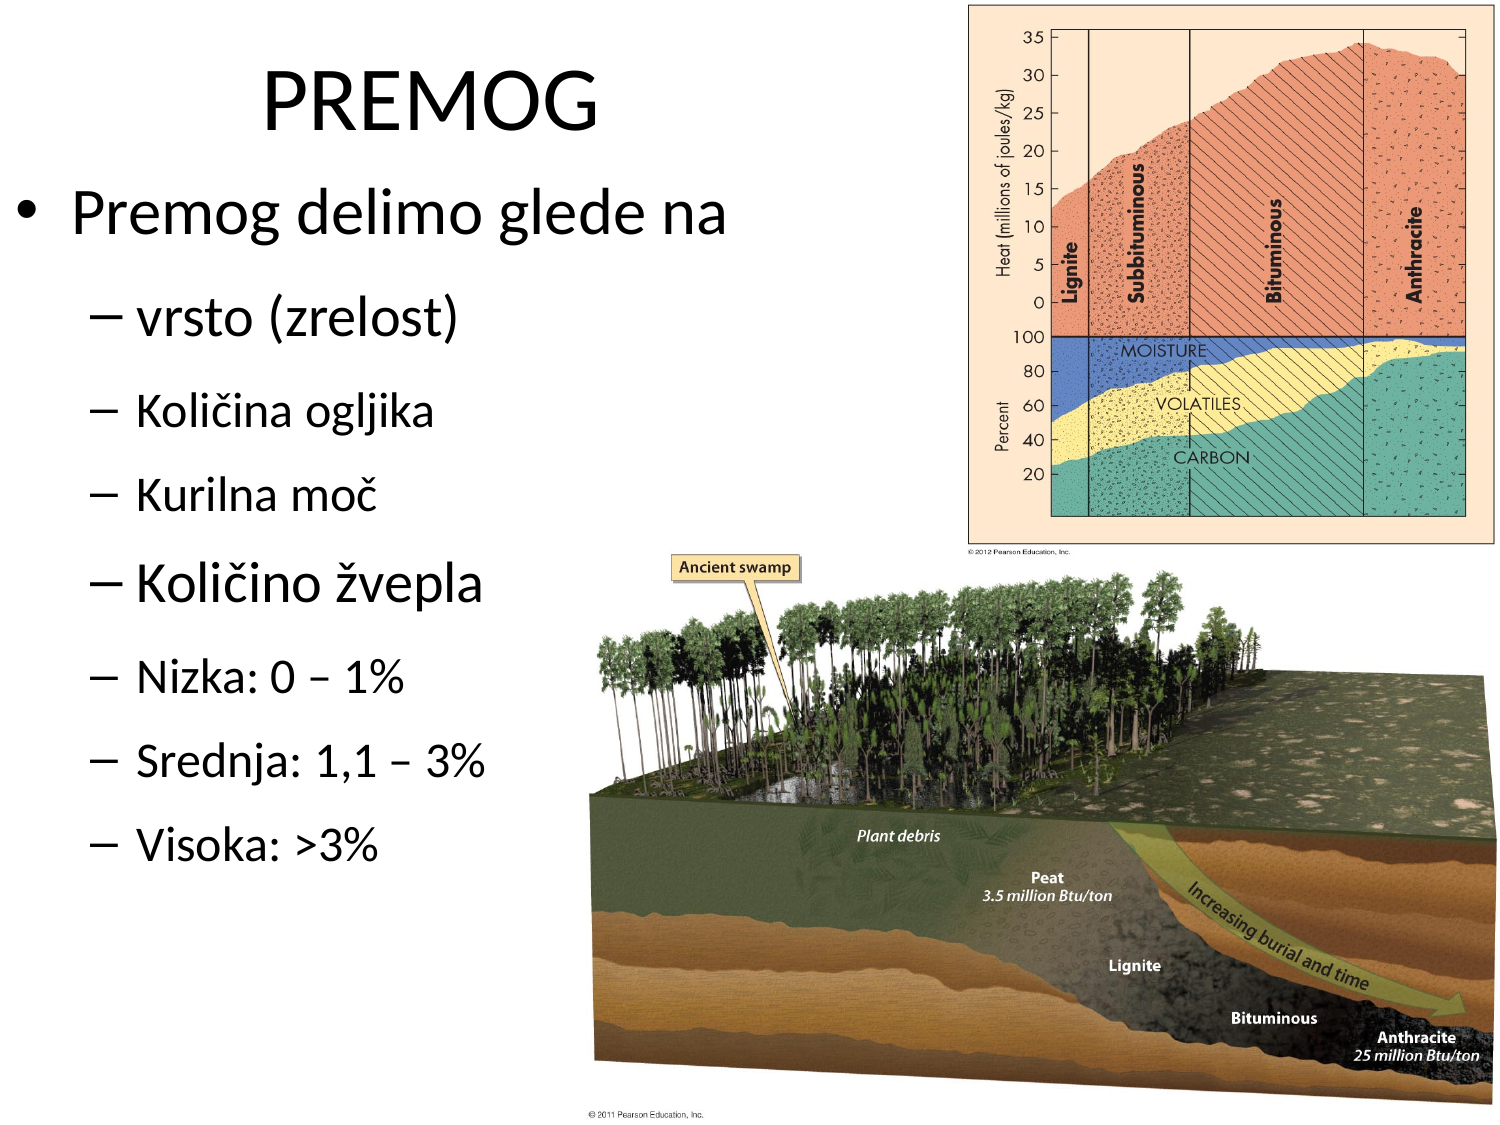

# PREMOG
Premog delimo glede na
vrsto (zrelost)
Količina ogljika
Kurilna moč
Količino žvepla
Nizka: 0 – 1%
Srednja: 1,1 – 3%
Visoka: >3%